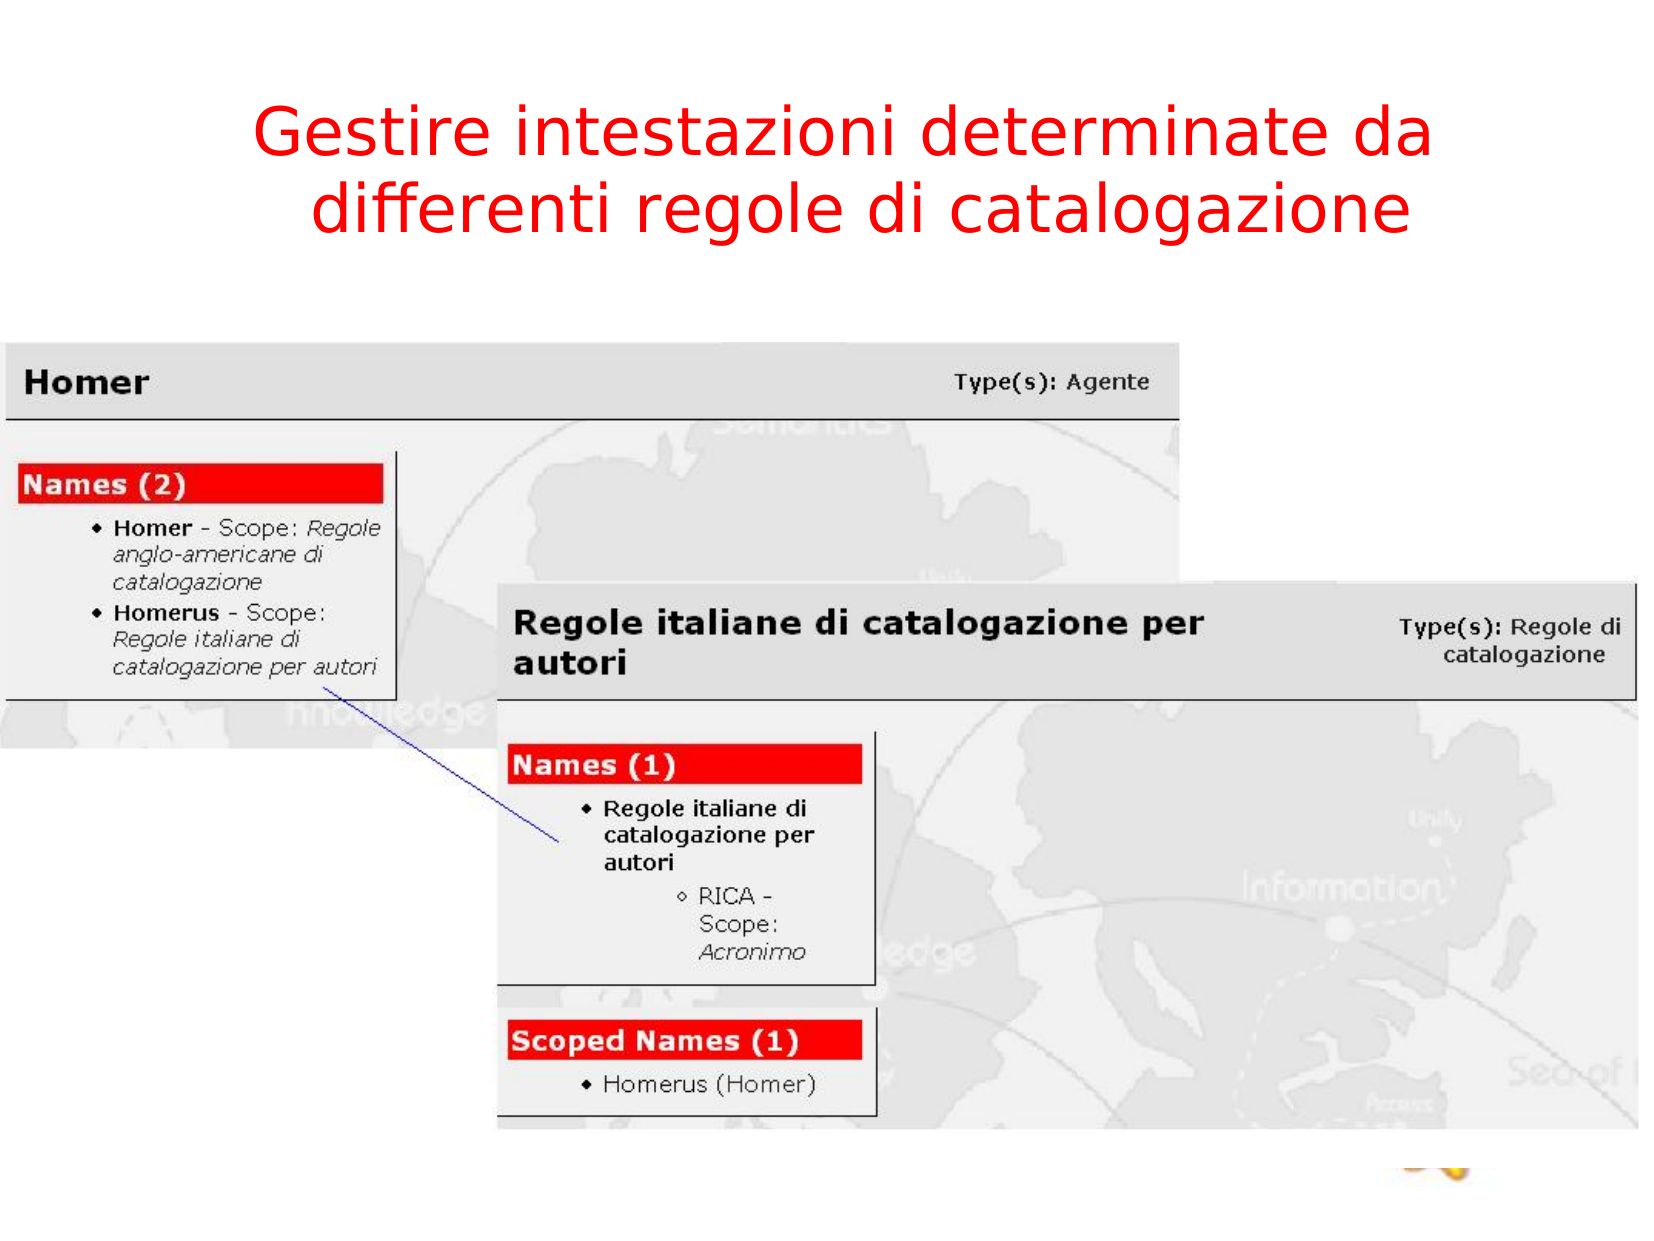

# Gestire intestazioni determinate da differenti regole di catalogazione
22